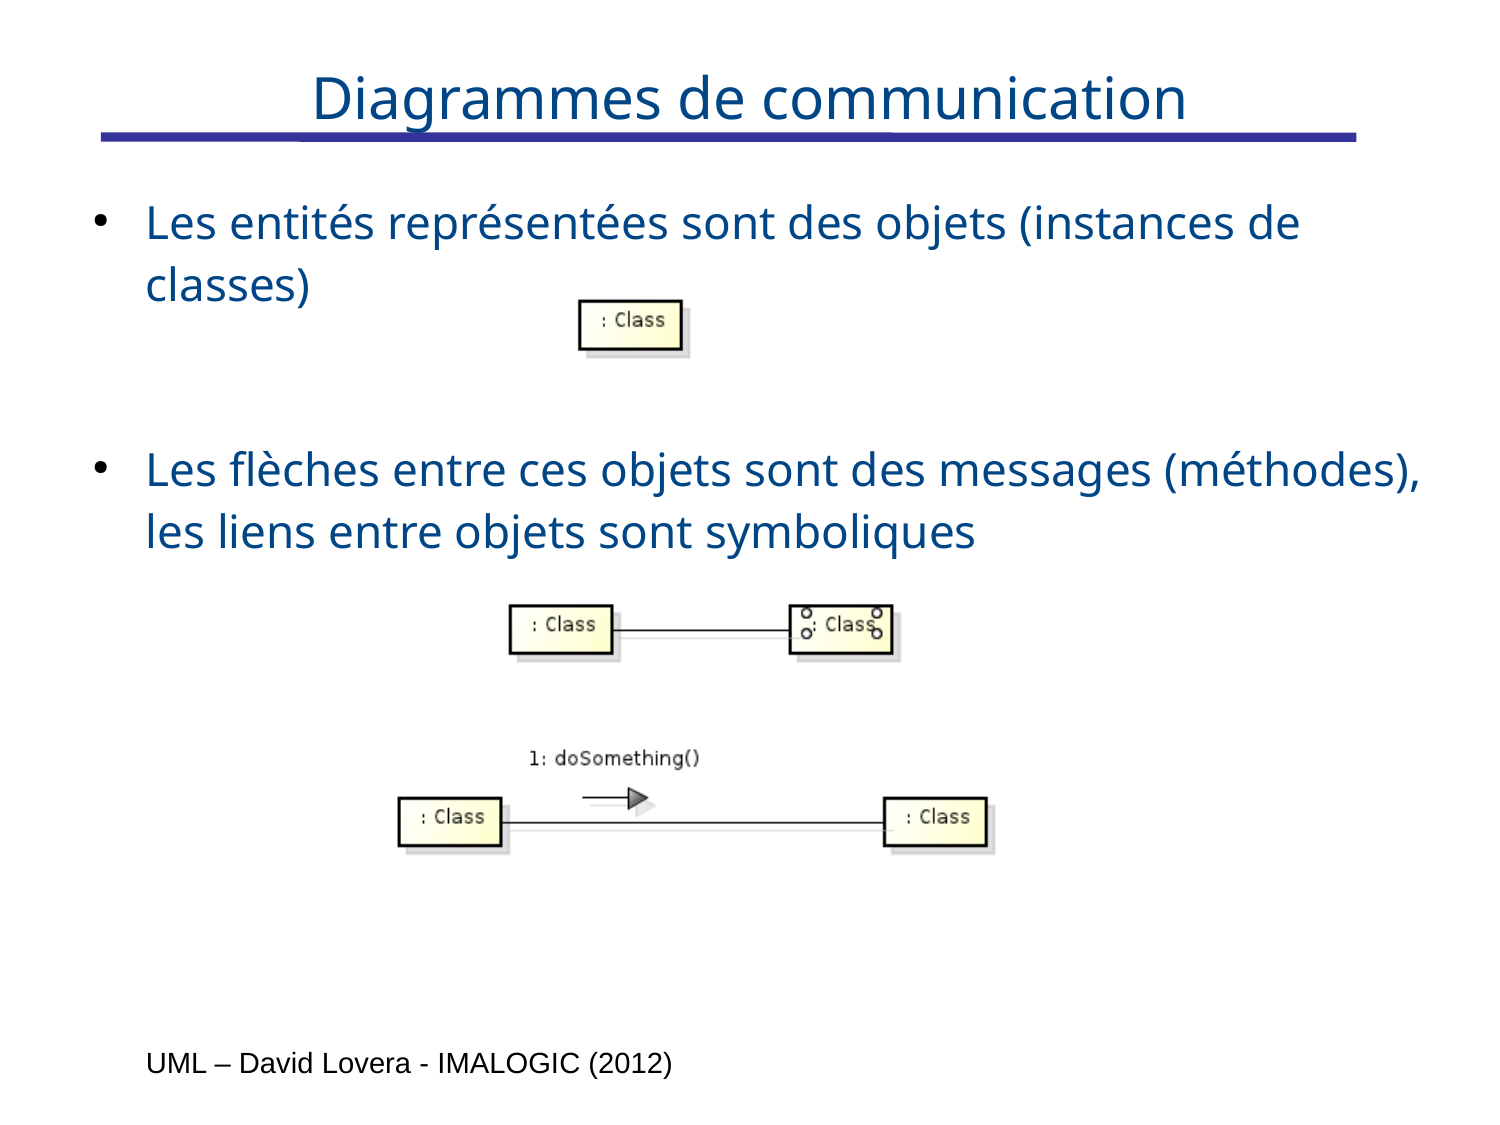

# Diagrammes de communication
Les entités représentées sont des objets (instances de classes)
Les flèches entre ces objets sont des messages (méthodes), les liens entre objets sont symboliques
UML – David Lovera - IMALOGIC (2012)